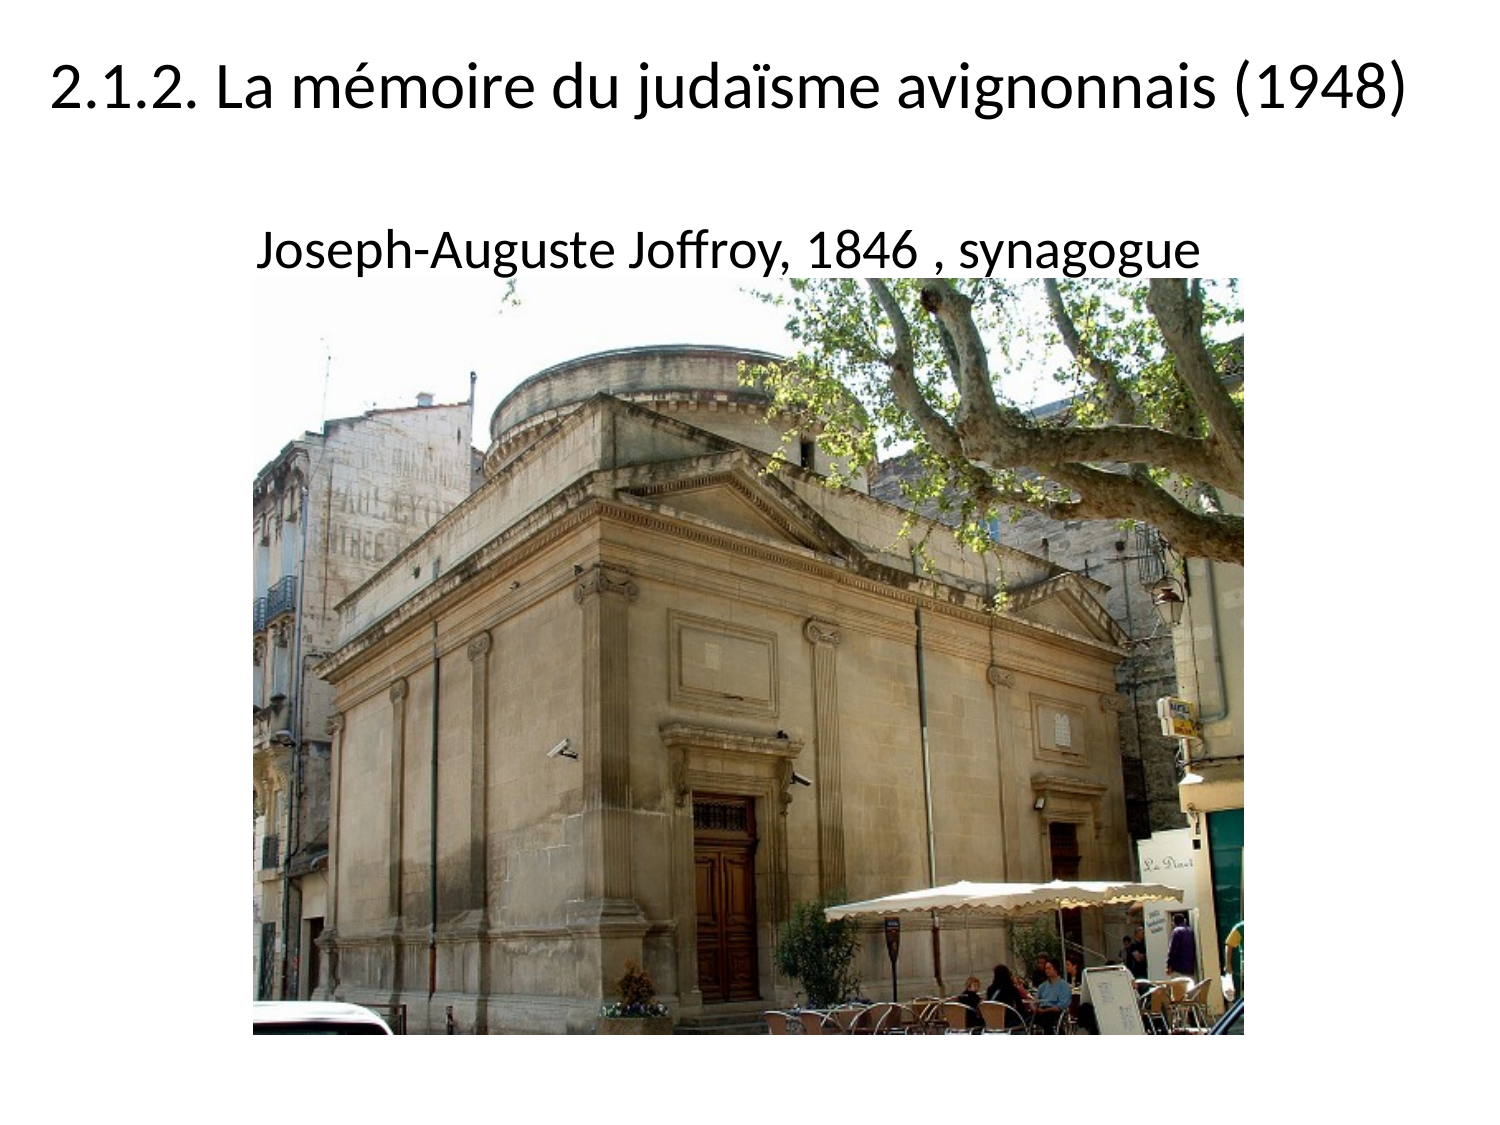

2.1.2. La mémoire du judaïsme avignonnais (1948)
Joseph-Auguste Joffroy, 1846 , synagogue